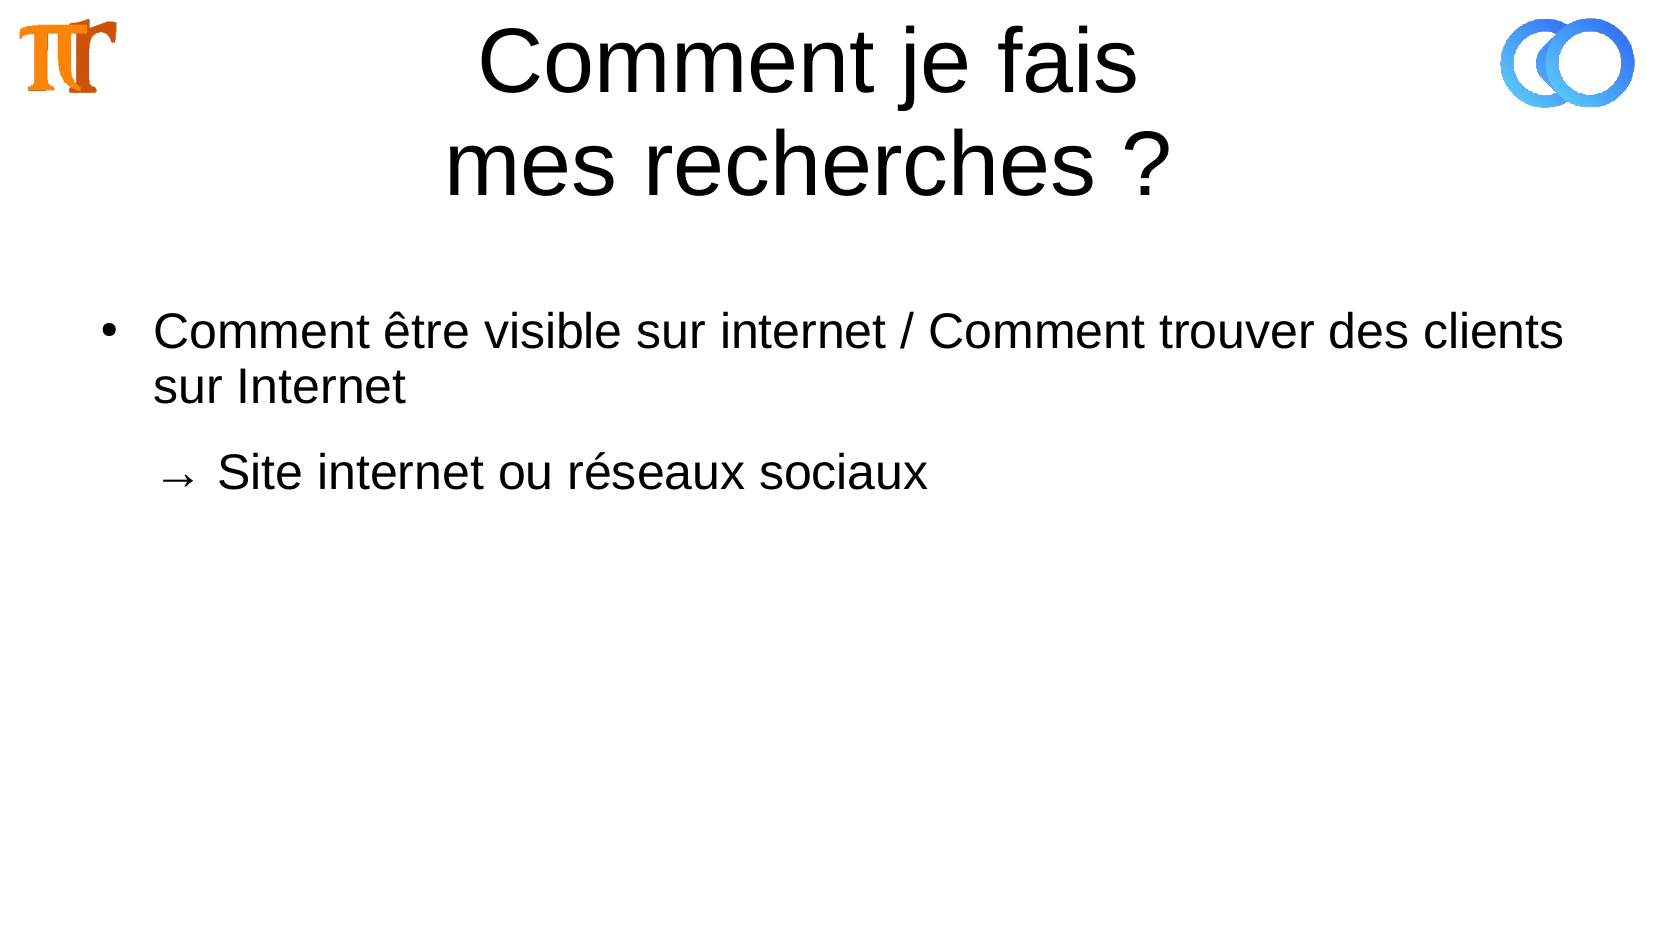

# Comment je fais mes recherches ?
Comment être visible sur internet / Comment trouver des clients sur Internet
→ Site internet ou réseaux sociaux